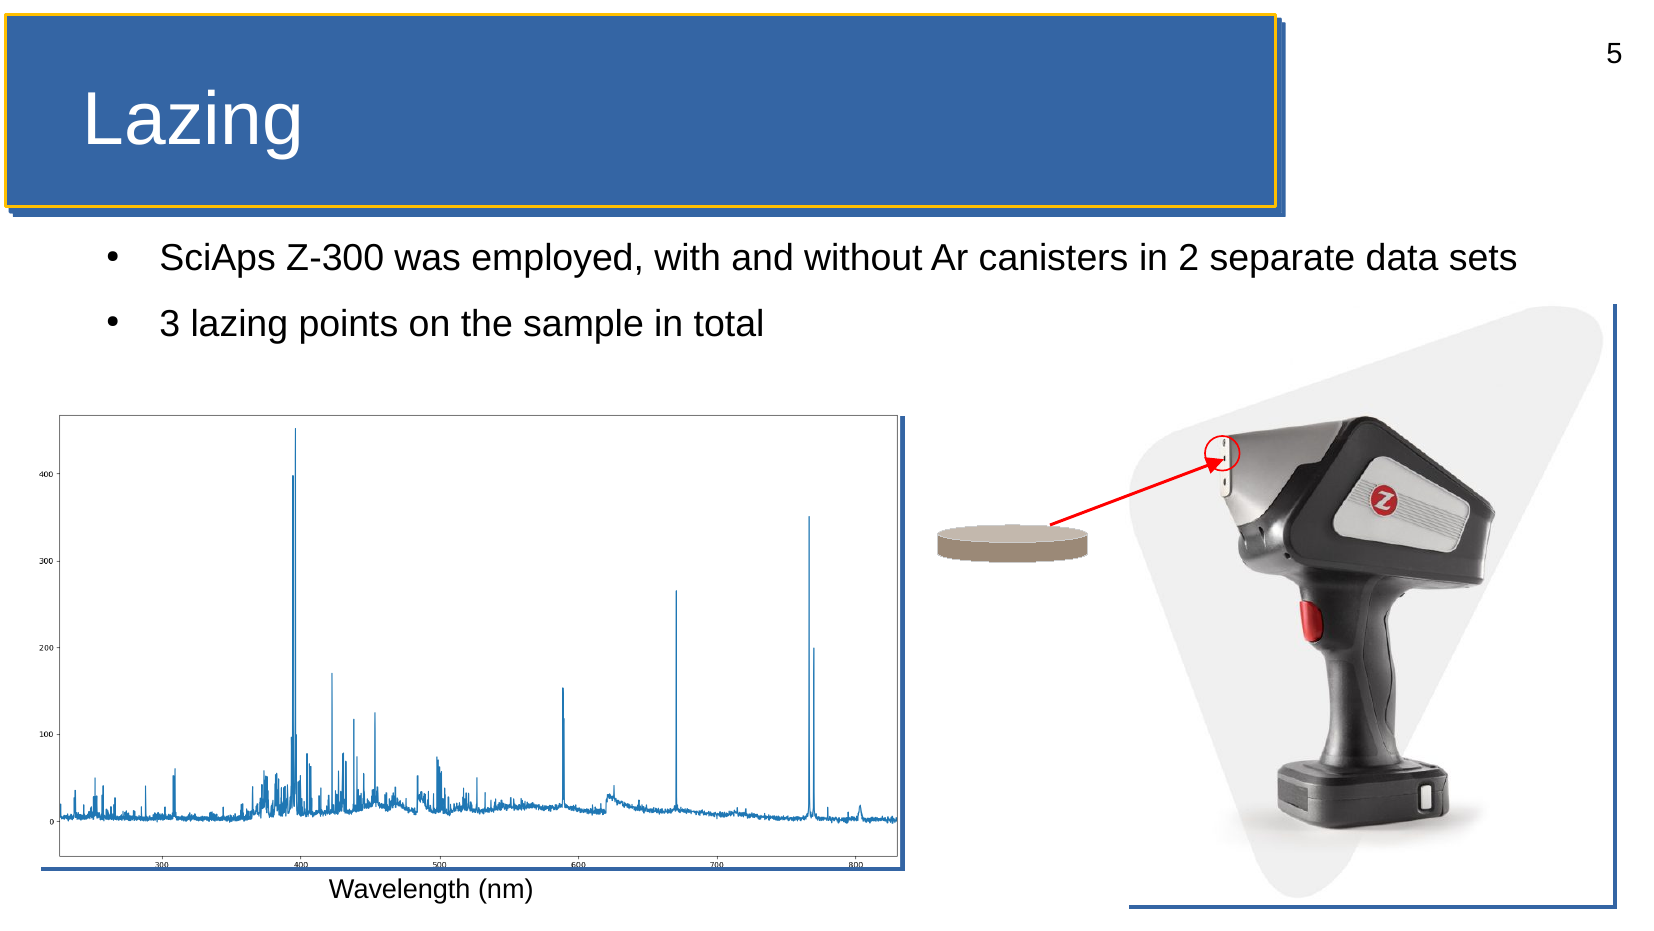

5
# Lazing
SciAps Z-300 was employed, with and without Ar canisters in 2 separate data sets
3 lazing points on the sample in total
Wavelength (nm)